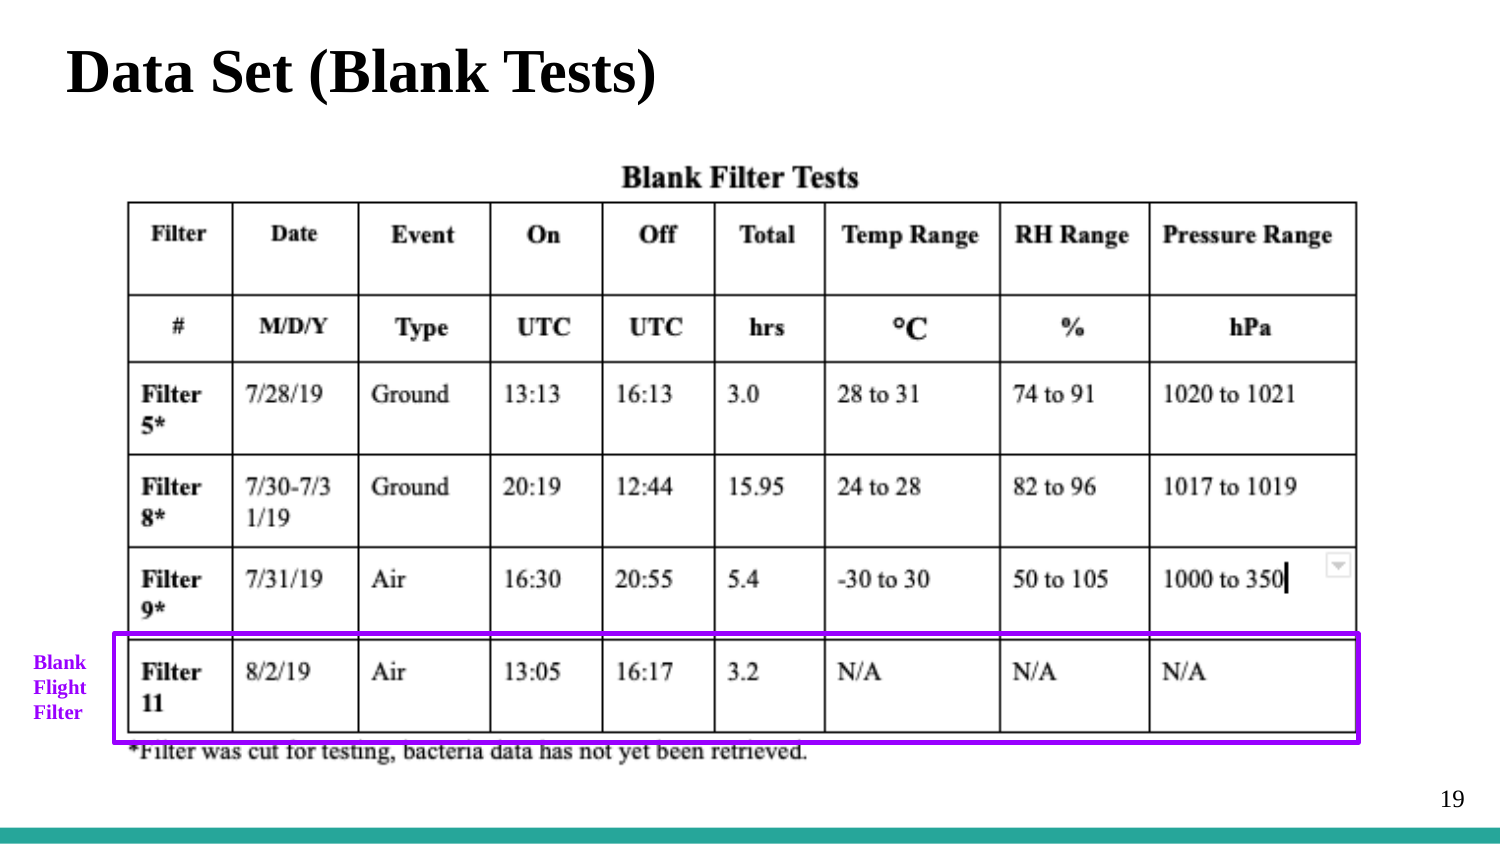

# Data Set (Blank Tests)
Blank
Flight Filter